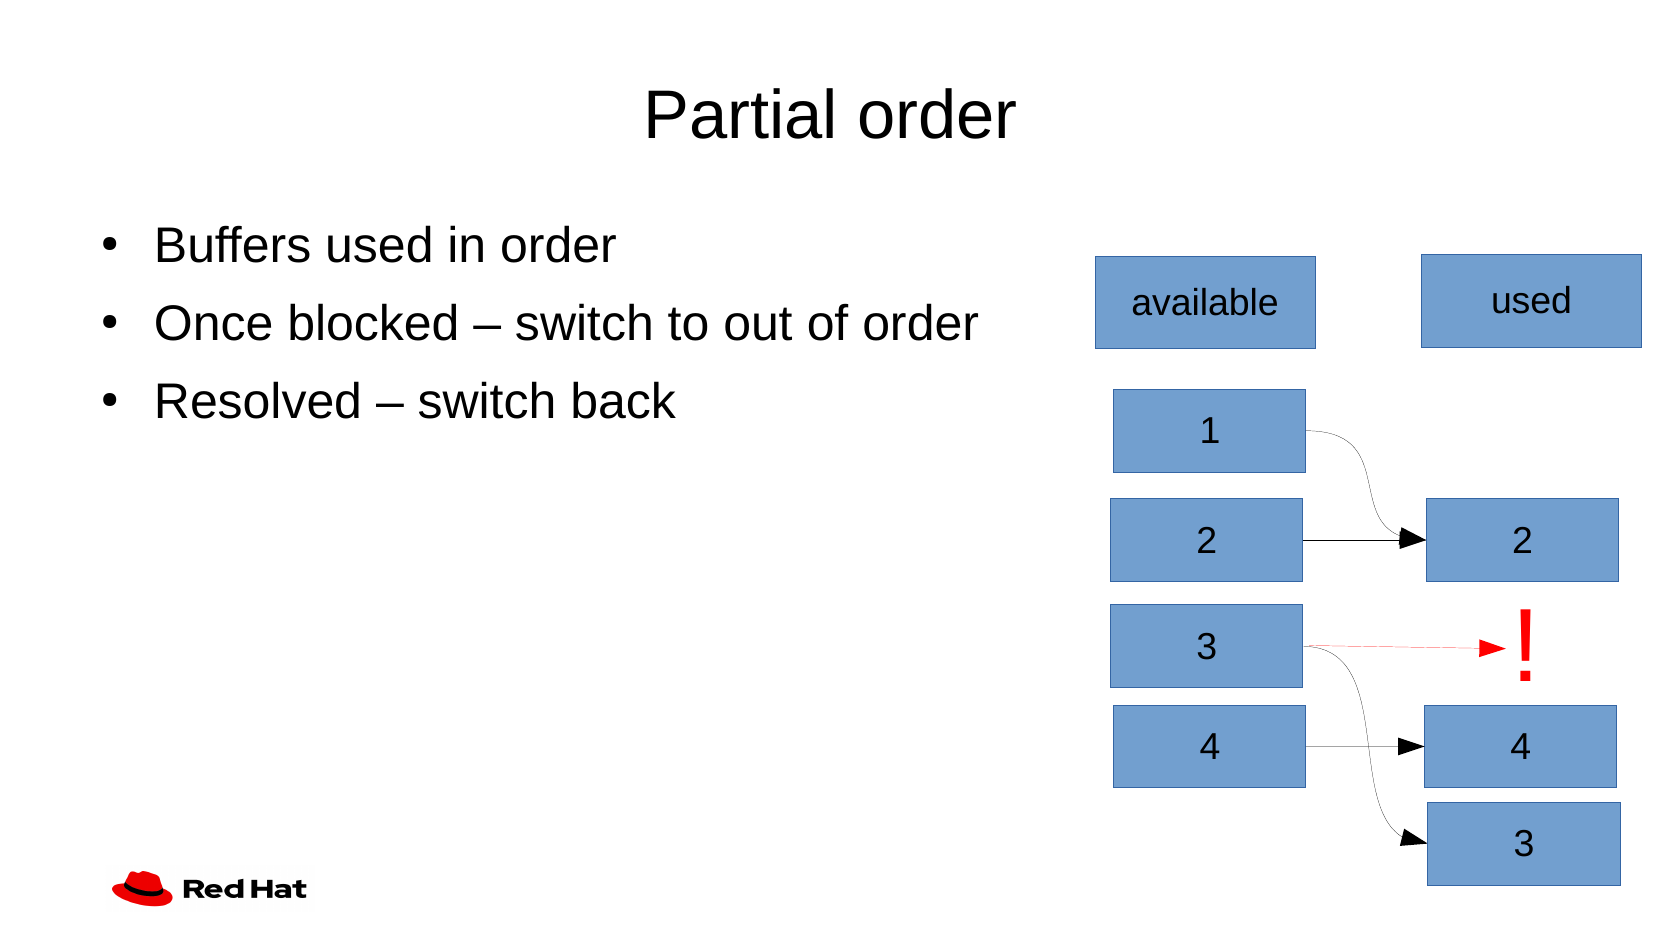

# Partial order
Buffers used in order
Once blocked – switch to out of order
Resolved – switch back
used
available
1
2
2
!
3
4
4
3
21